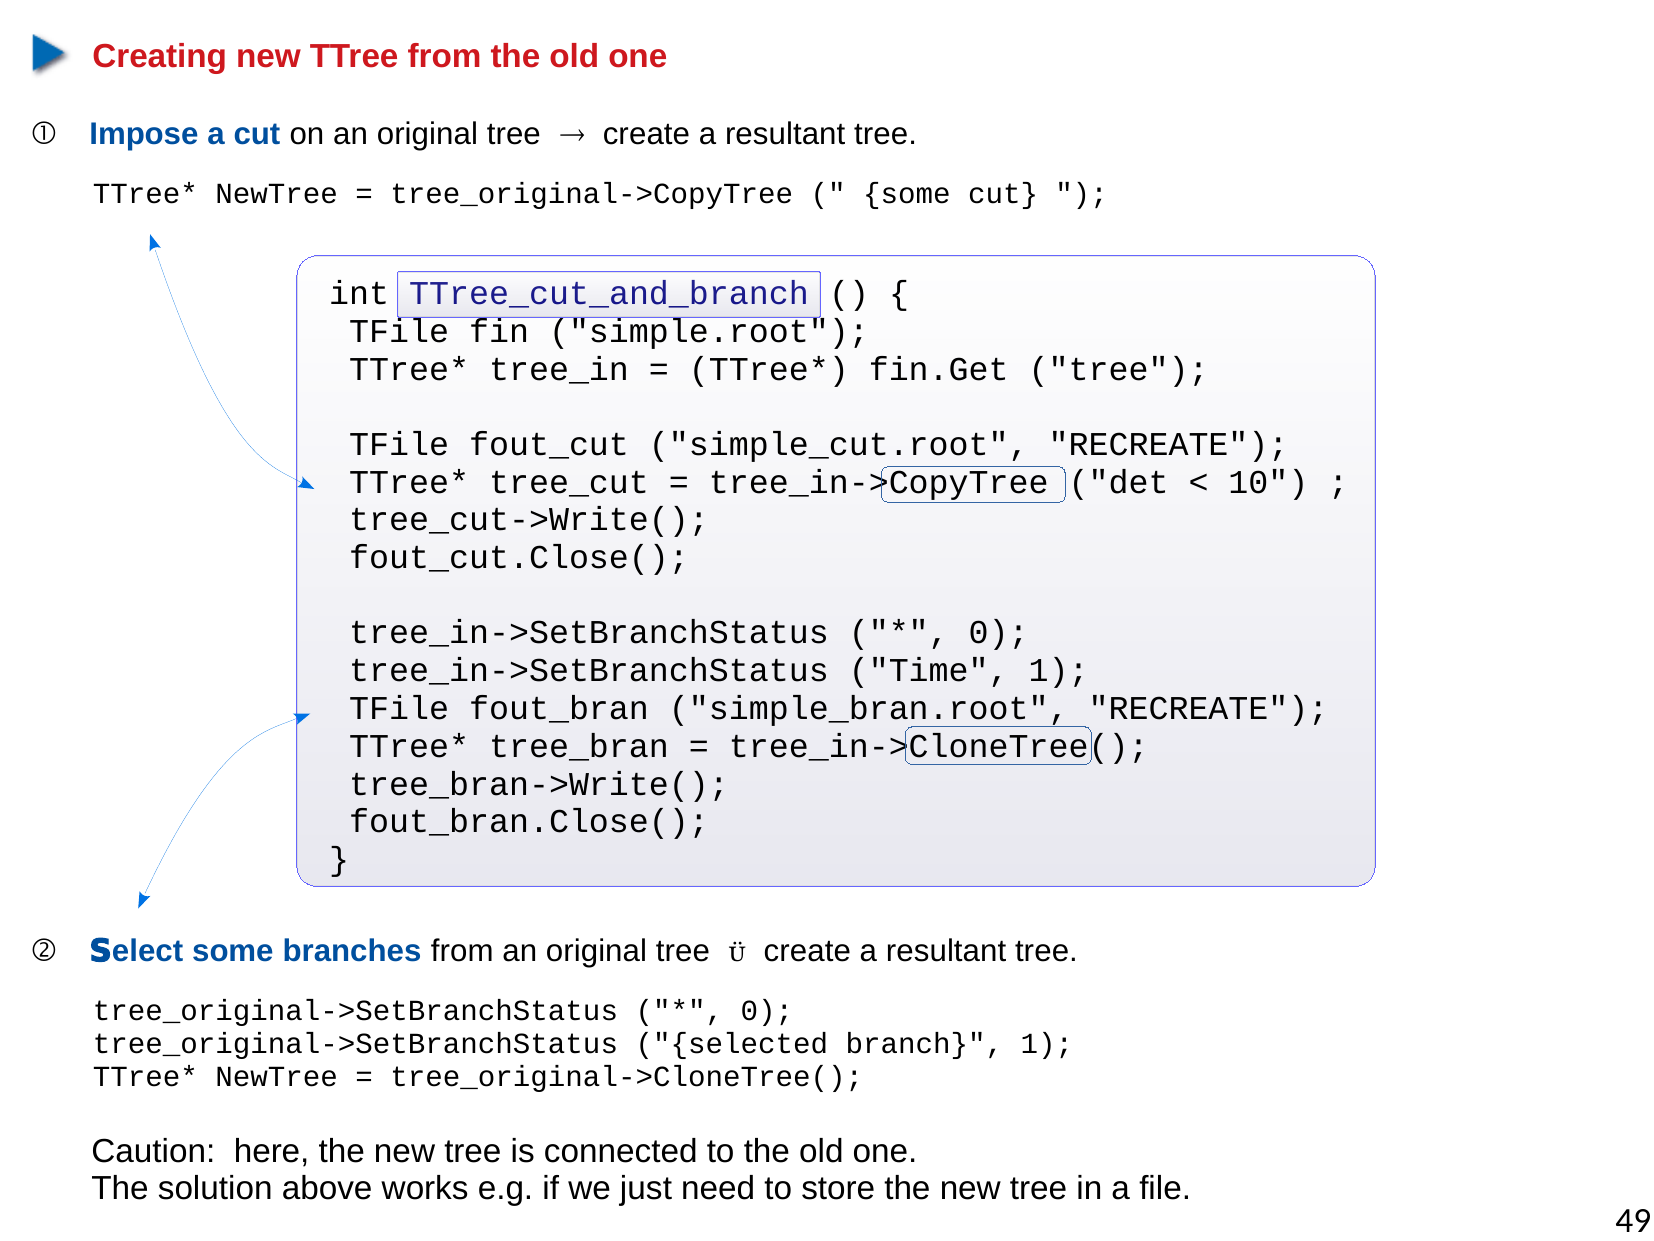

Creating new TTree from the old one
 Impose a cut on an original tree  create a resultant tree.
 TTree* NewTree = tree_original->CopyTree (" {some cut} ");
int TTree_cut_and_branch () {
 TFile fin ("simple.root");
 TTree* tree_in = (TTree*) fin.Get ("tree");
 TFile fout_cut ("simple_cut.root", "RECREATE");
 TTree* tree_cut = tree_in->CopyTree ("det < 10") ;
 tree_cut->Write();
 fout_cut.Close();
 tree_in->SetBranchStatus ("*", 0);
 tree_in->SetBranchStatus ("Time", 1);
 TFile fout_bran ("simple_bran.root", "RECREATE");
 TTree* tree_bran = tree_in->CloneTree();
 tree_bran->Write();
 fout_bran.Close();
}
 Select some branches from an original tree  create a resultant tree.
 tree_original->SetBranchStatus ("*", 0);
 tree_original->SetBranchStatus ("{selected branch}", 1);
 TTree* NewTree = tree_original->CloneTree();
 Caution: here, the new tree is connected to the old one.
 The solution above works e.g. if we just need to store the new tree in a file.